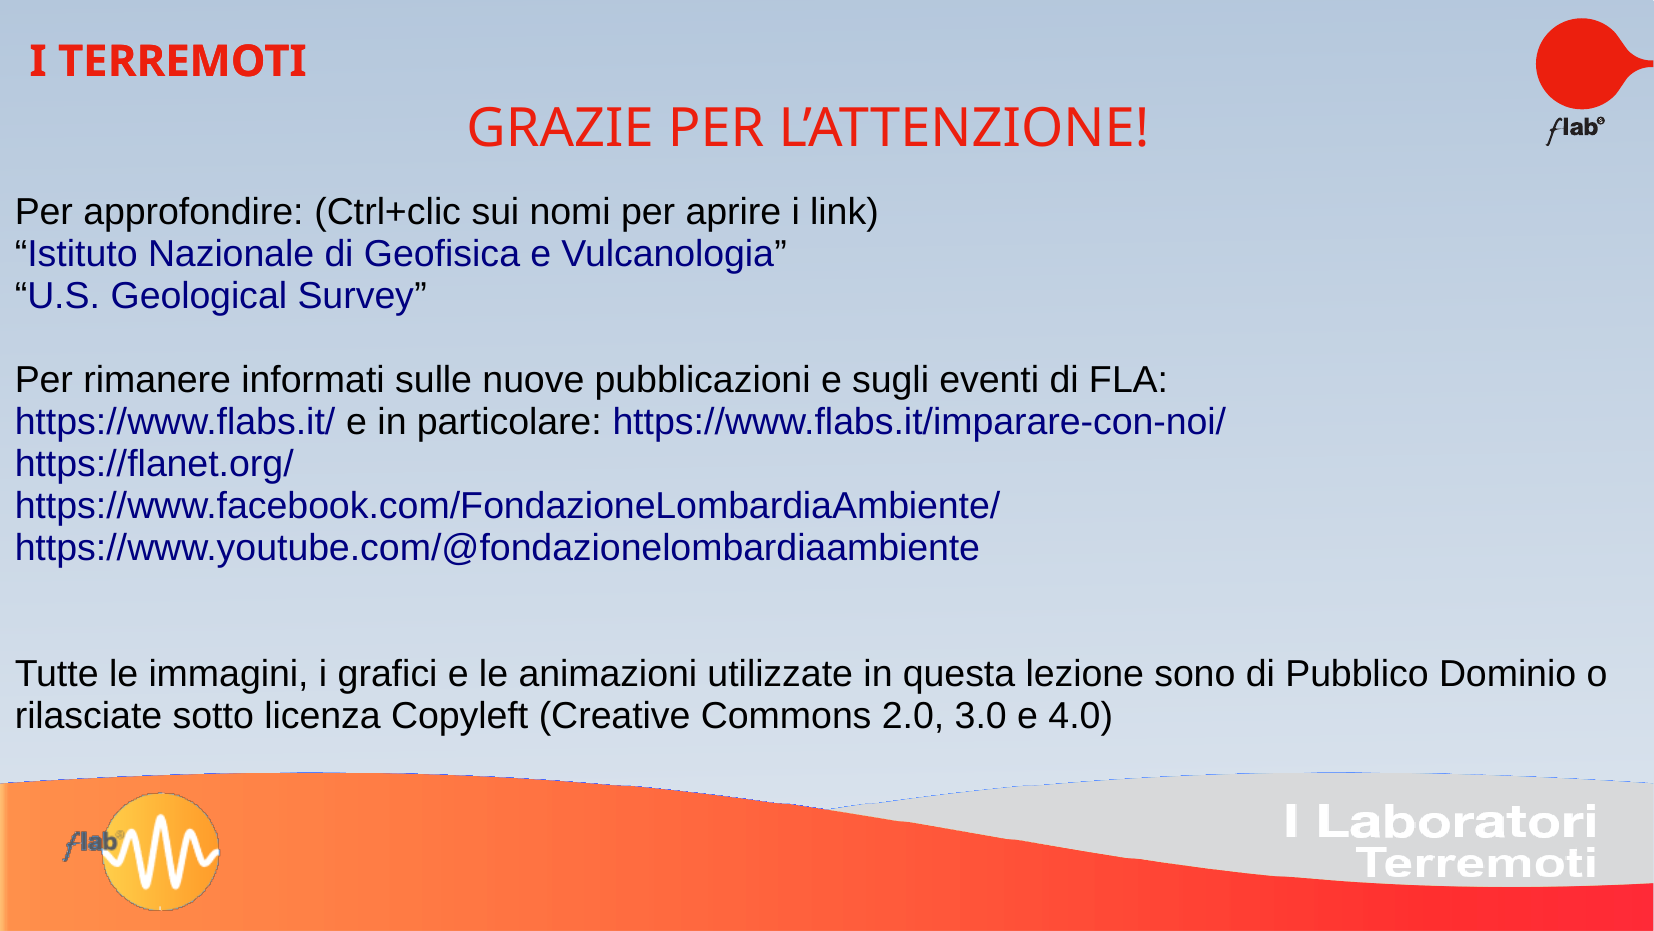

I TERREMOTI
I TERREMOTI
GRAZIE PER L’ATTENZIONE!
Per approfondire: (Ctrl+clic sui nomi per aprire i link)
“Istituto Nazionale di Geofisica e Vulcanologia”
“U.S. Geological Survey”
Per rimanere informati sulle nuove pubblicazioni e sugli eventi di FLA:
https://www.flabs.it/ e in particolare: https://www.flabs.it/imparare-con-noi/
https://flanet.org/
https://www.facebook.com/FondazioneLombardiaAmbiente/
https://www.youtube.com/@fondazionelombardiaambiente
Tutte le immagini, i grafici e le animazioni utilizzate in questa lezione sono di Pubblico Dominio o rilasciate sotto licenza Copyleft (Creative Commons 2.0, 3.0 e 4.0)